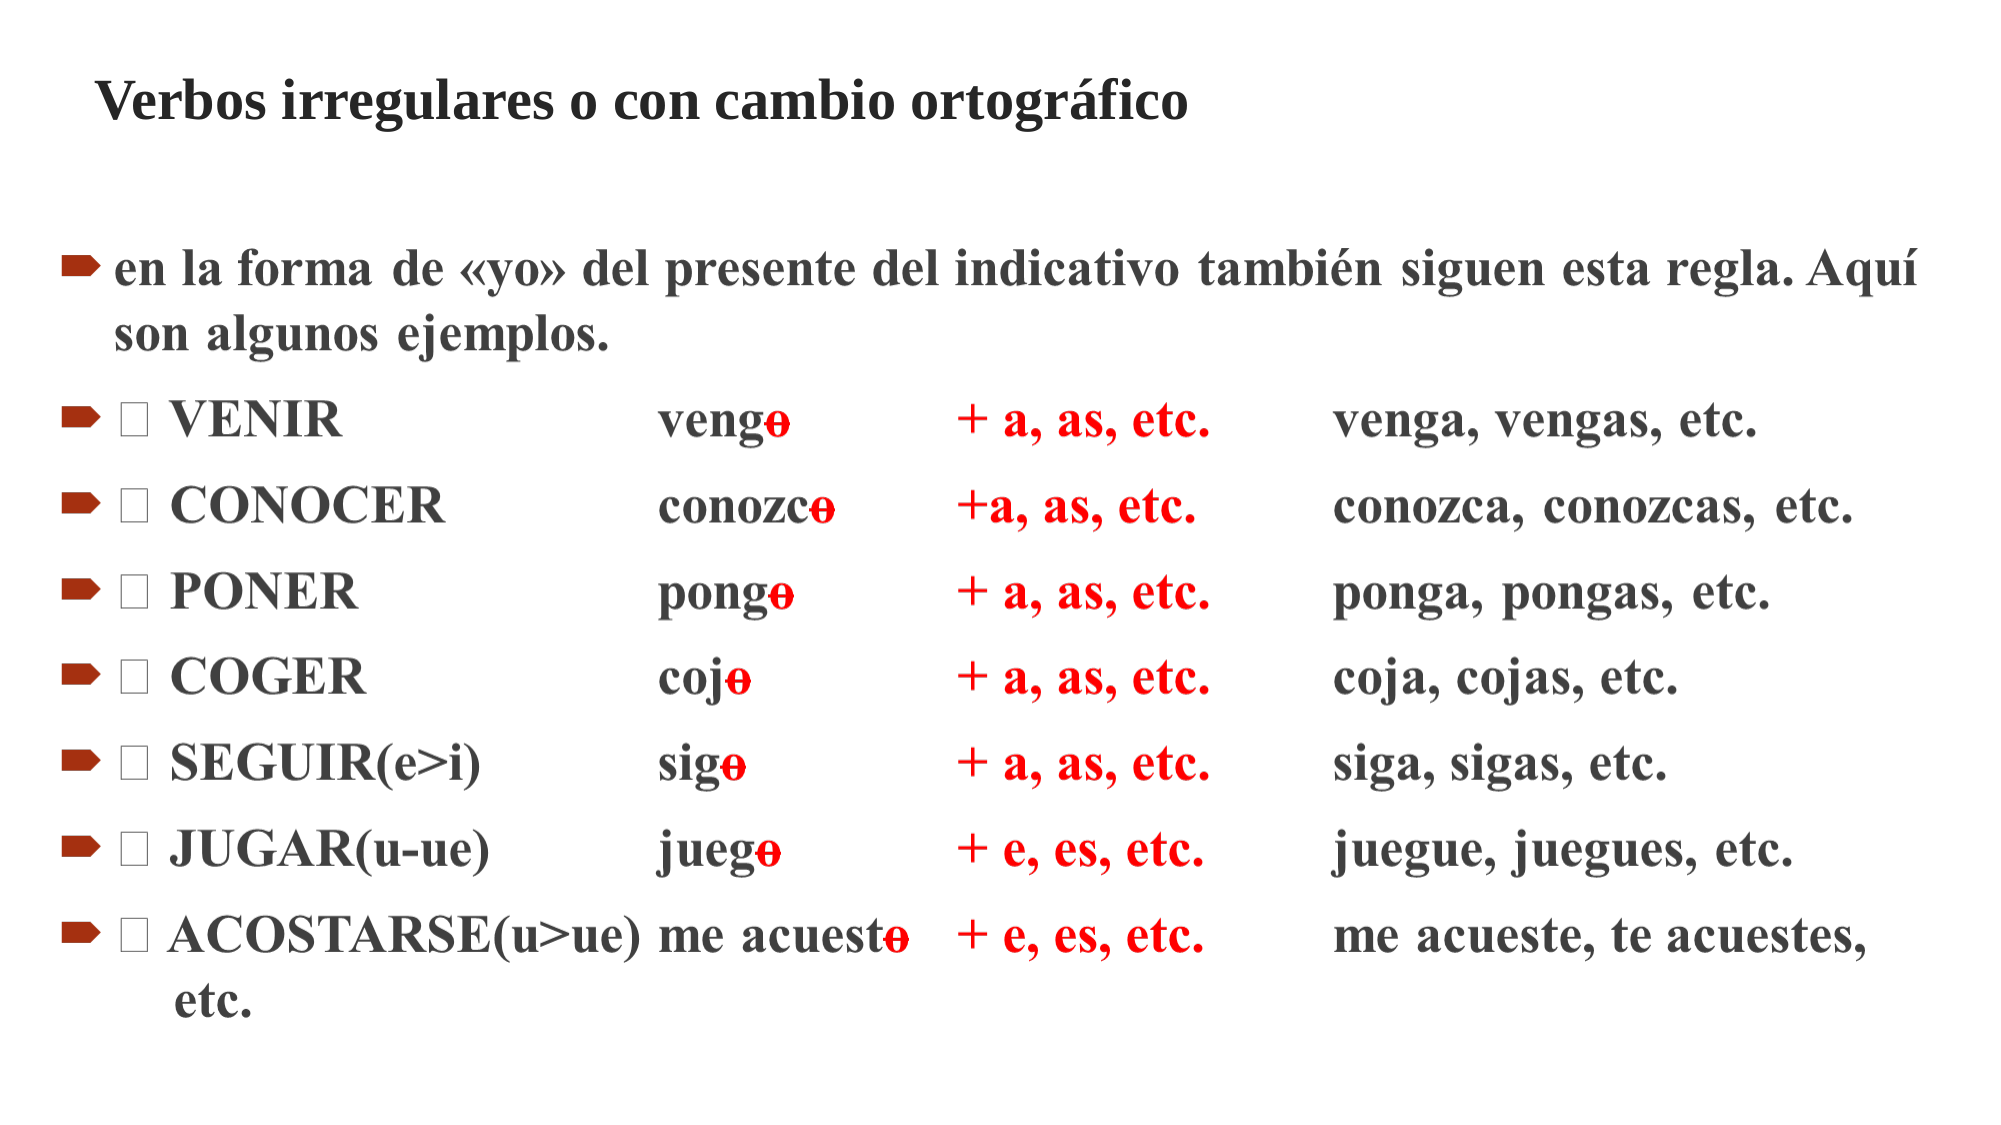

# Verbos irregulares o con cambio ortográfico